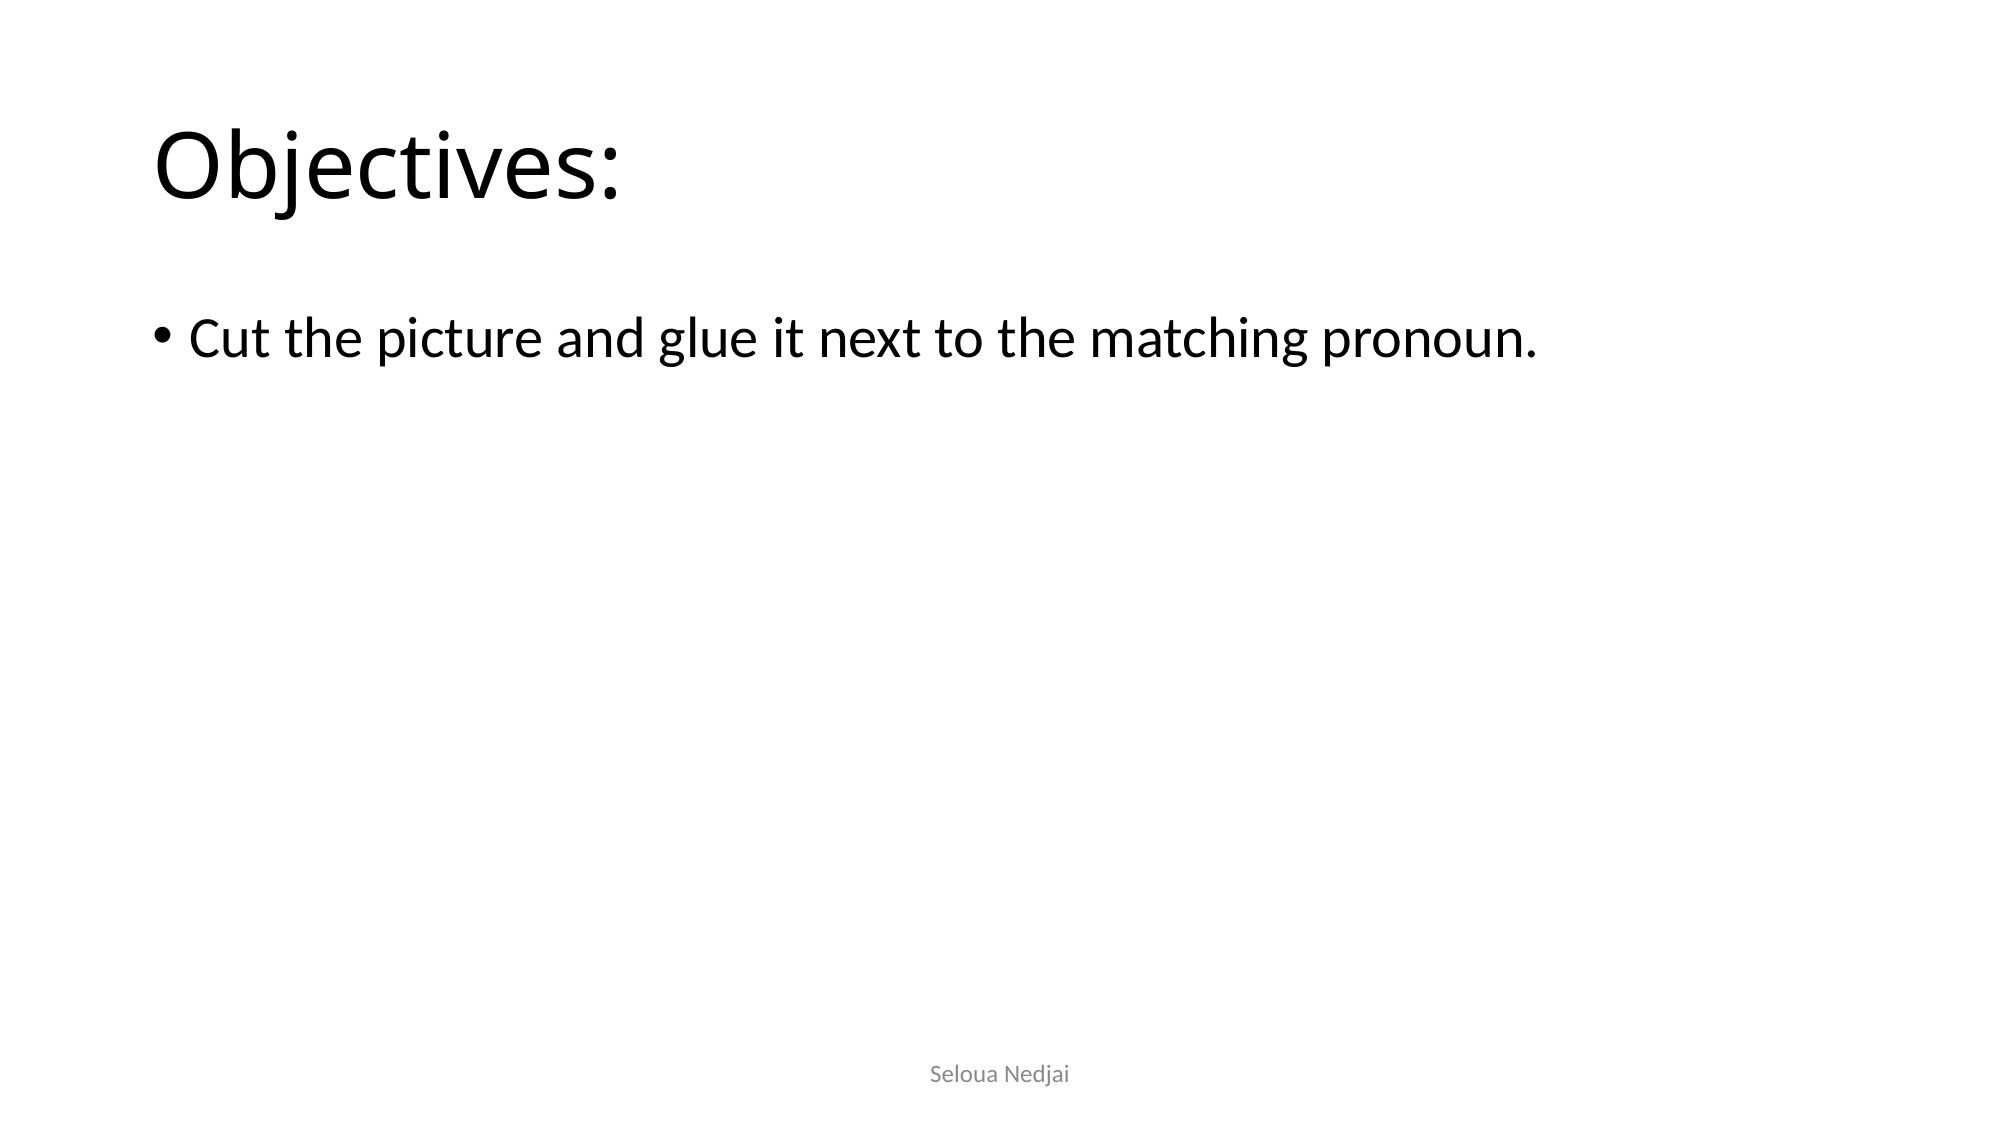

# Objectives:
Cut the picture and glue it next to the matching pronoun.
Seloua Nedjai